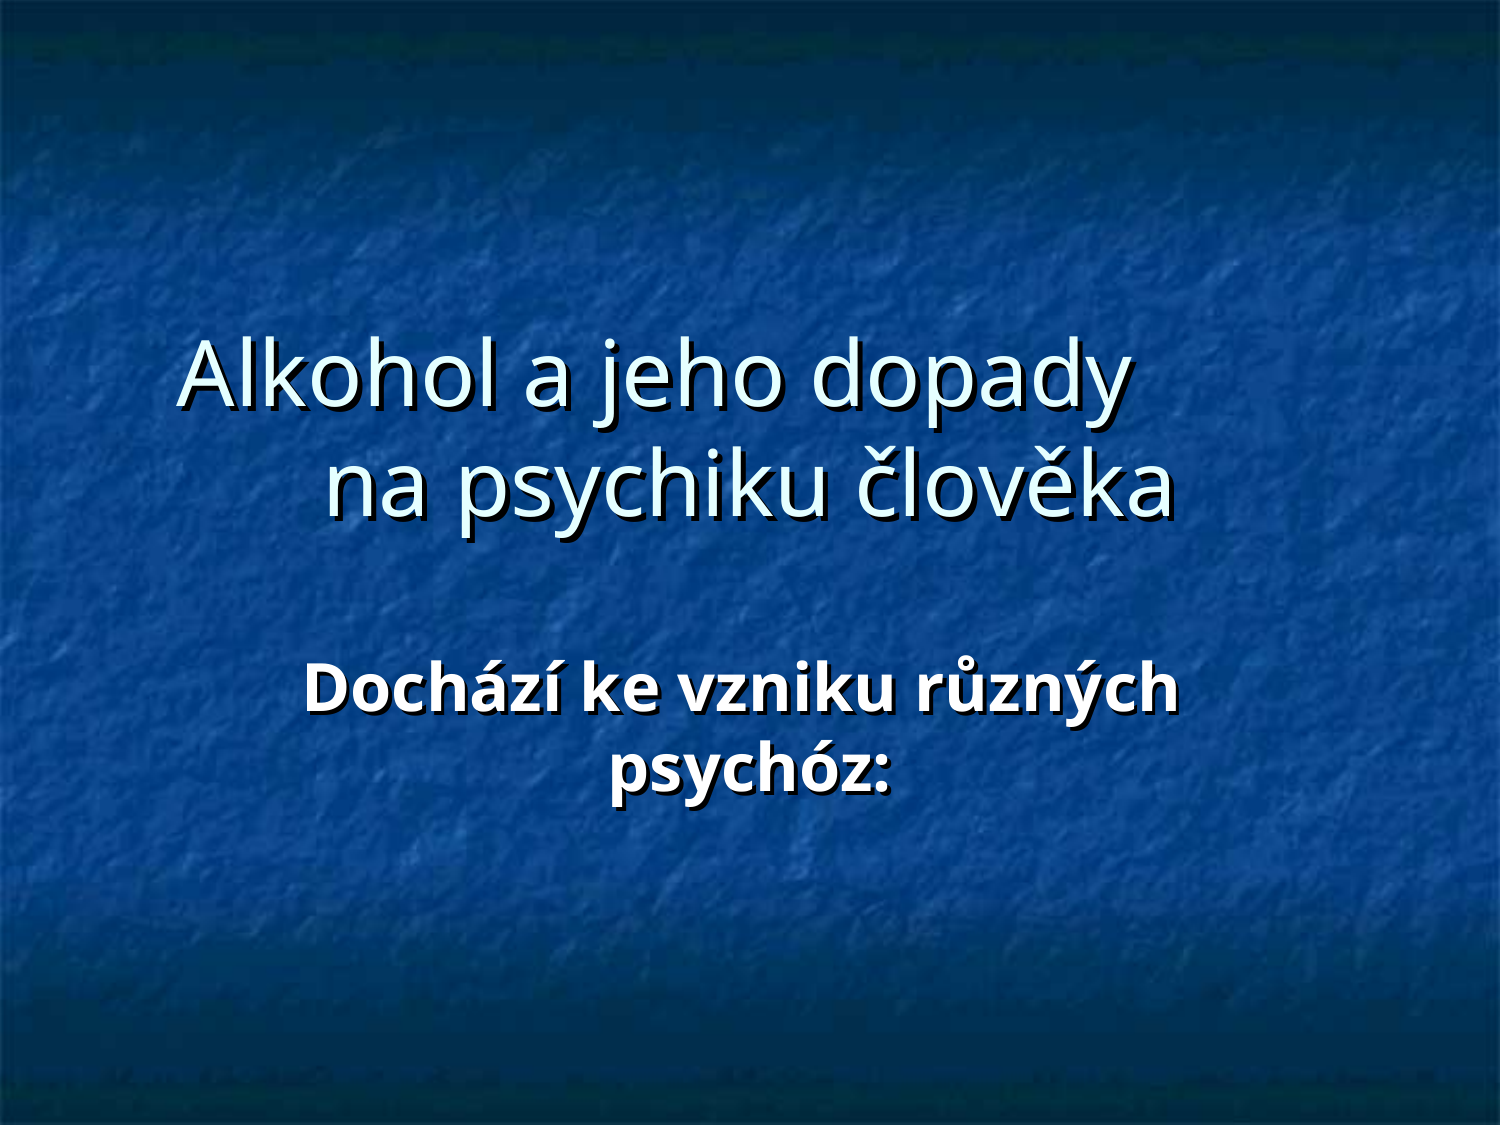

# Alkohol a jeho dopady na psychiku člověka
Dochází ke vzniku různých psychóz: